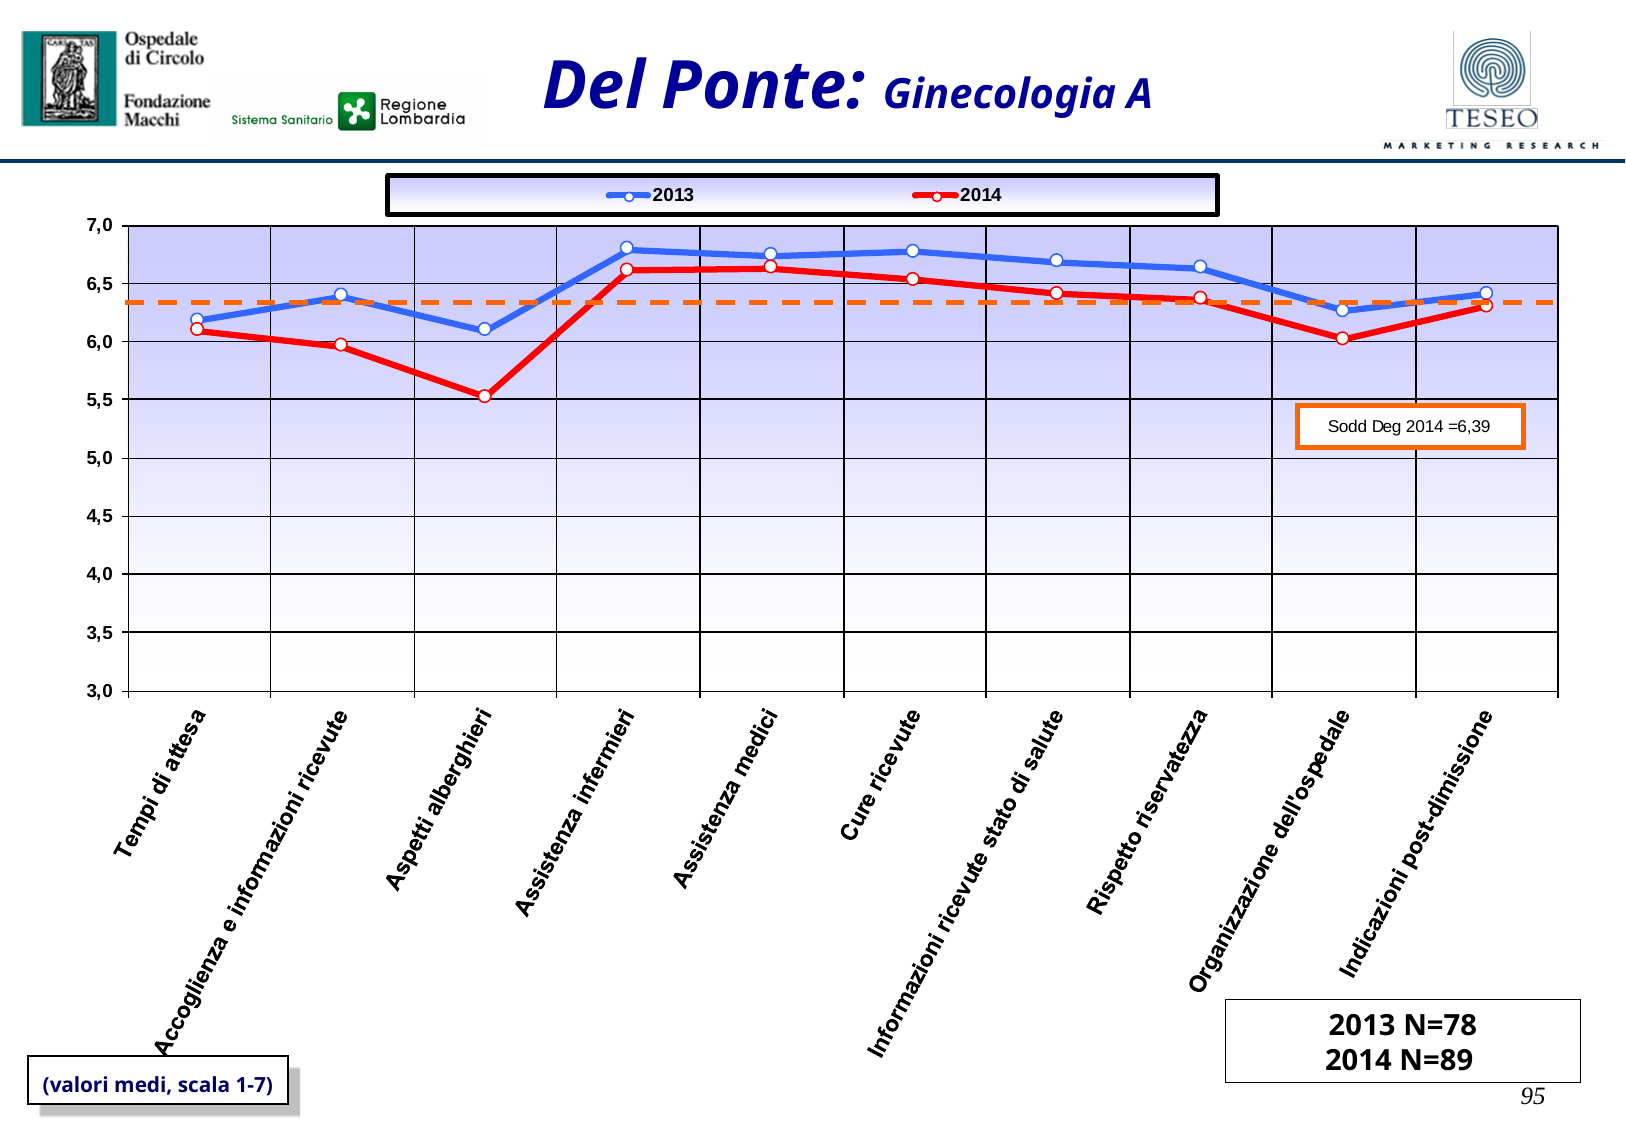

Del Ponte: Ginecologia A
2013 N=78
2014 N=89
(valori medi, scala 1-7)